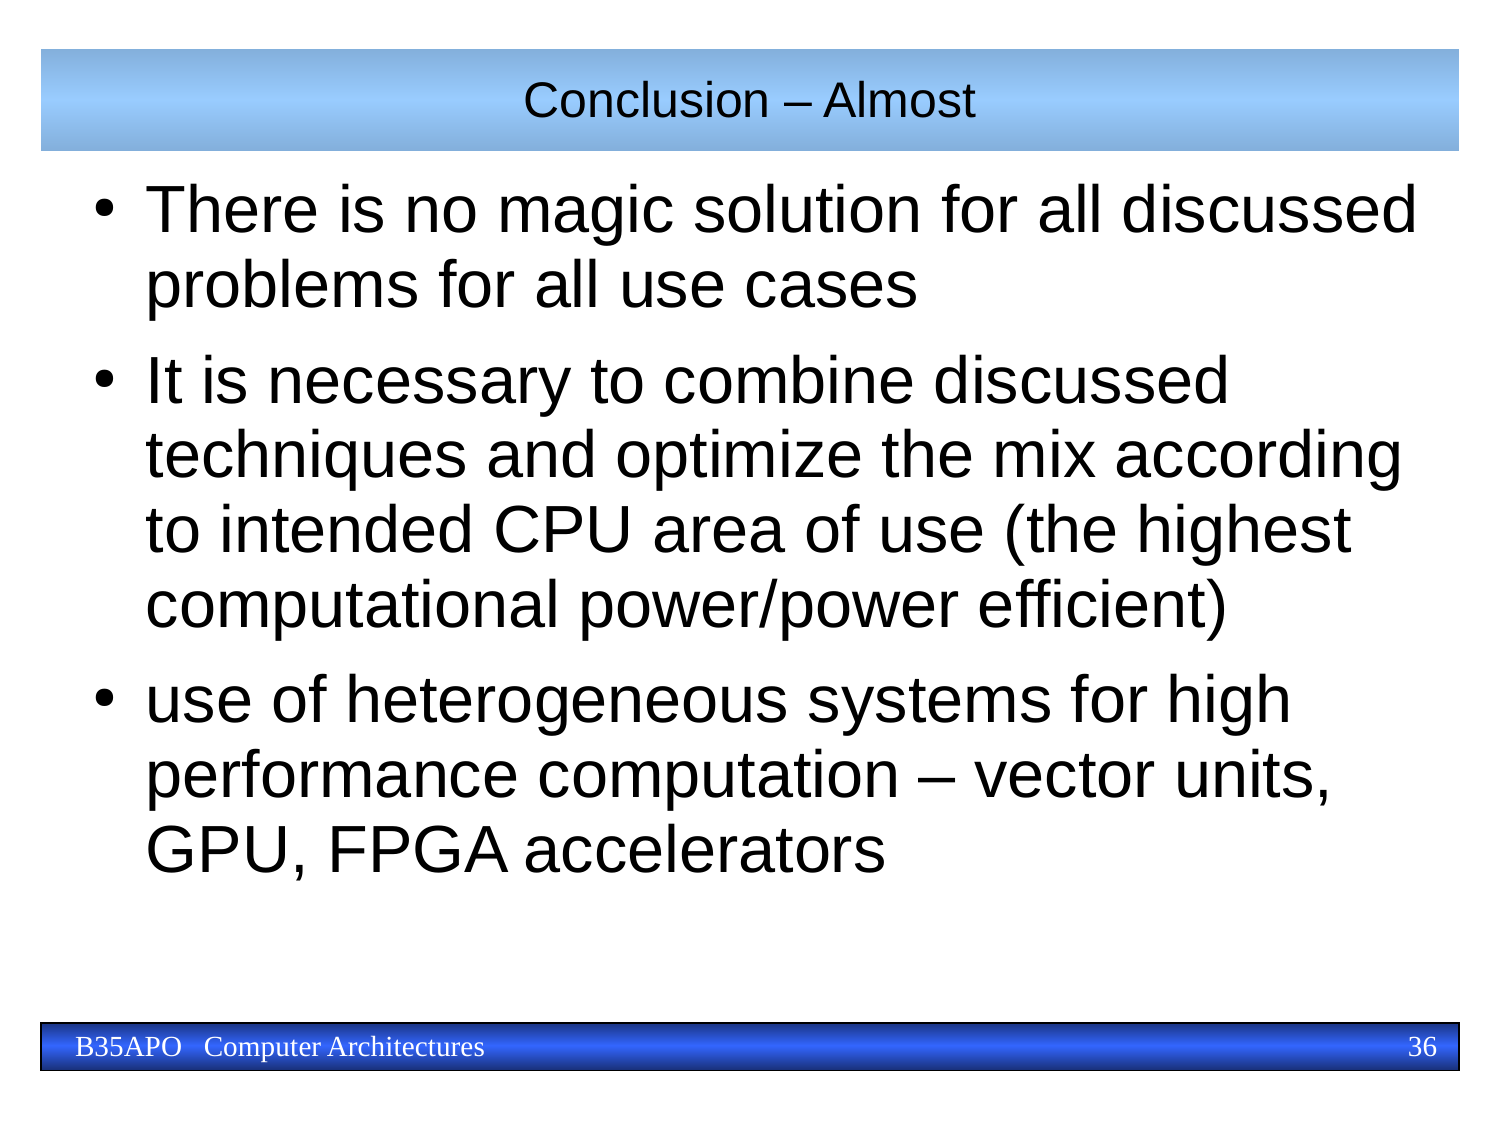

# Conclusion – Almost
There is no magic solution for all discussed problems for all use cases
It is necessary to combine discussed techniques and optimize the mix according to intended CPU area of use (the highest computational power/power efficient)
use of heterogeneous systems for high performance computation – vector units, GPU, FPGA accelerators
B35APO Computer Architectures
36